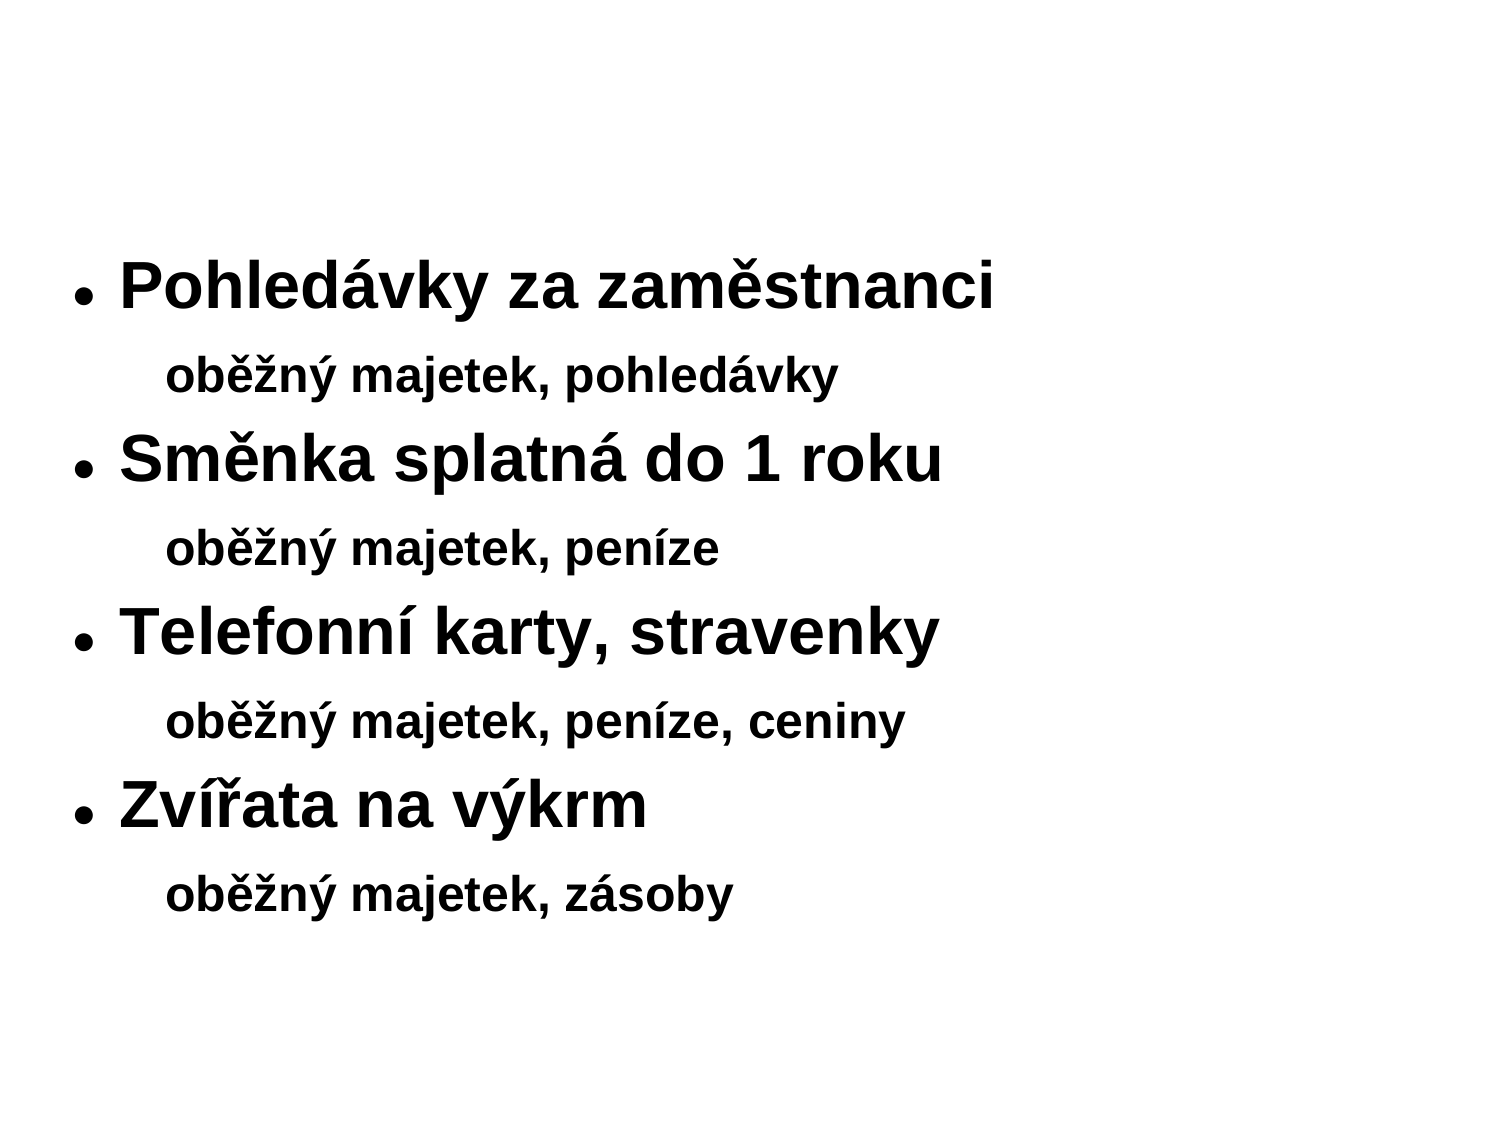

# ● Pohledávky za zaměstnanci
	 	oběžný majetek, pohledávky
	● Směnka splatná do 1 roku
	 	oběžný majetek, peníze
	● Telefonní karty, stravenky
	 	oběžný majetek, peníze, ceniny
	● Zvířata na výkrm
	 	oběžný majetek, zásoby